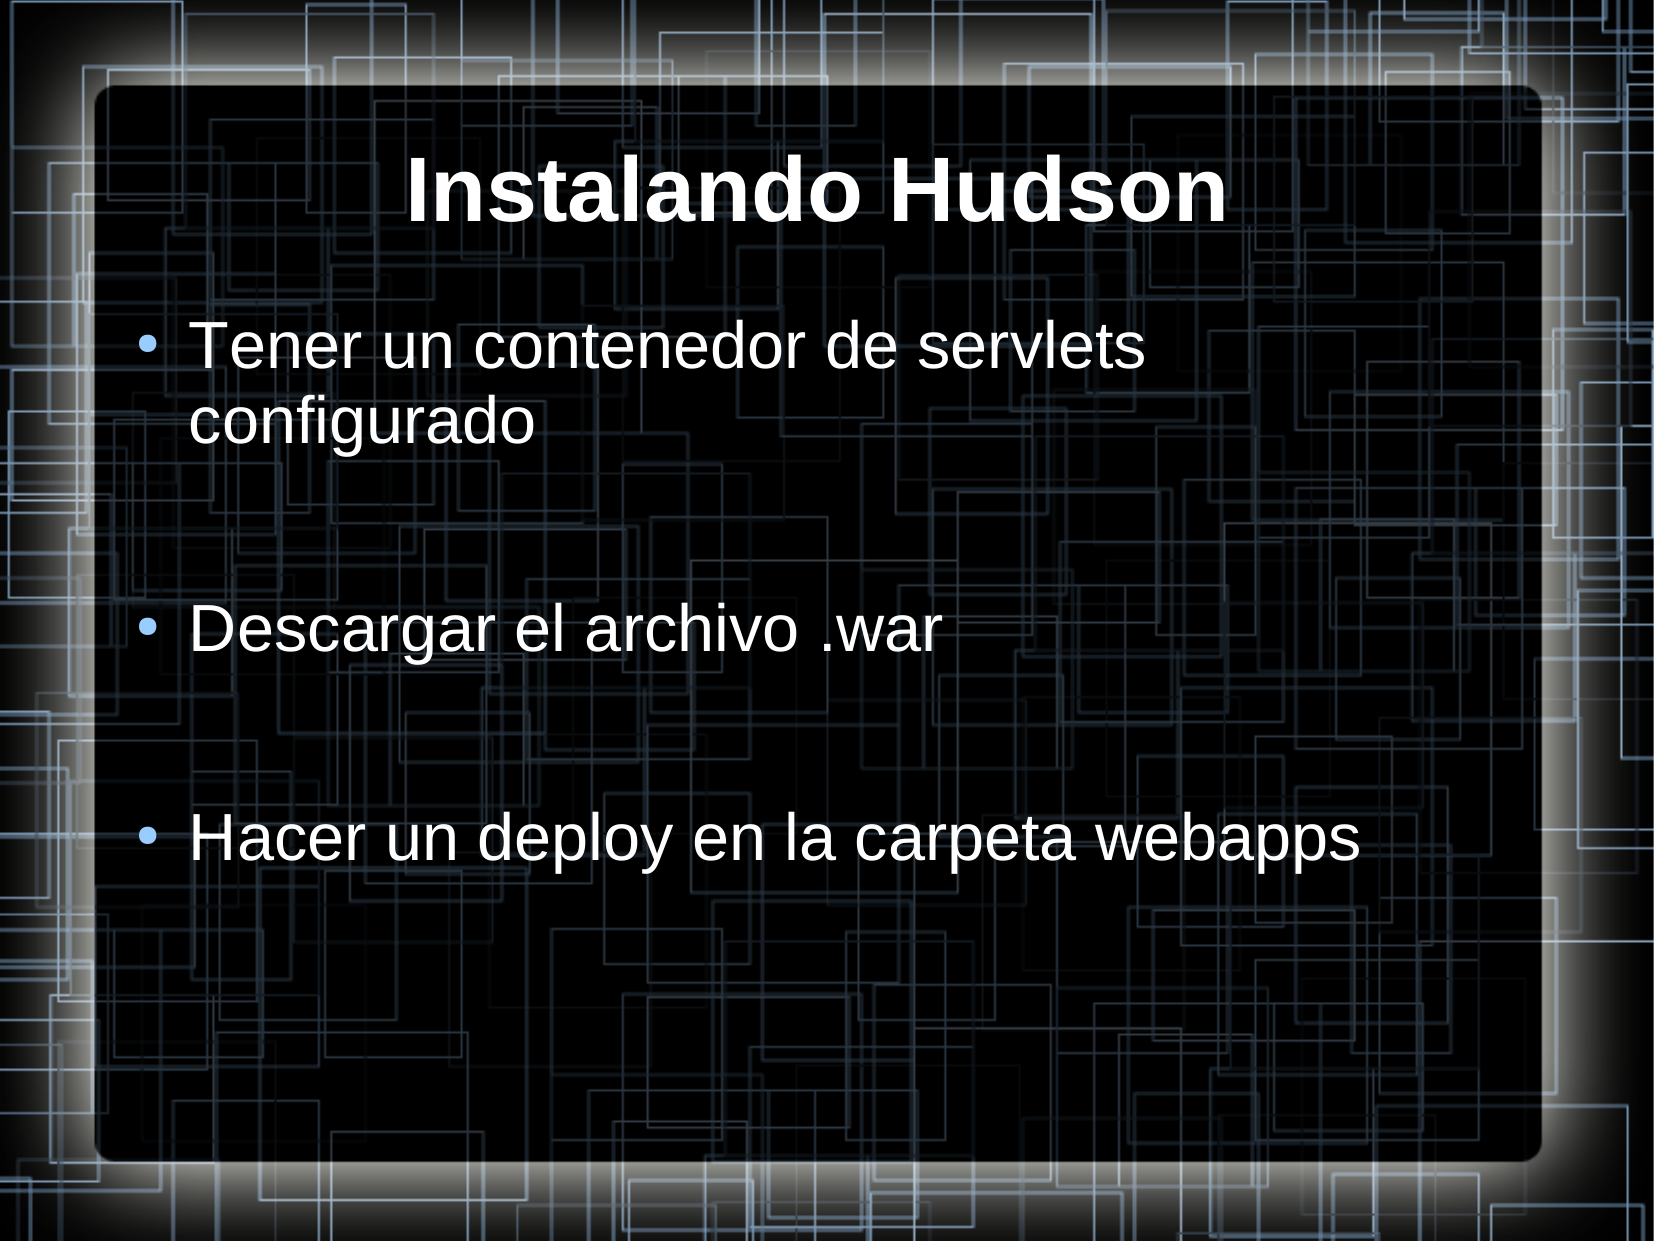

# Instalando Hudson
Tener un contenedor de servlets configurado
Descargar el archivo .war
Hacer un deploy en la carpeta webapps